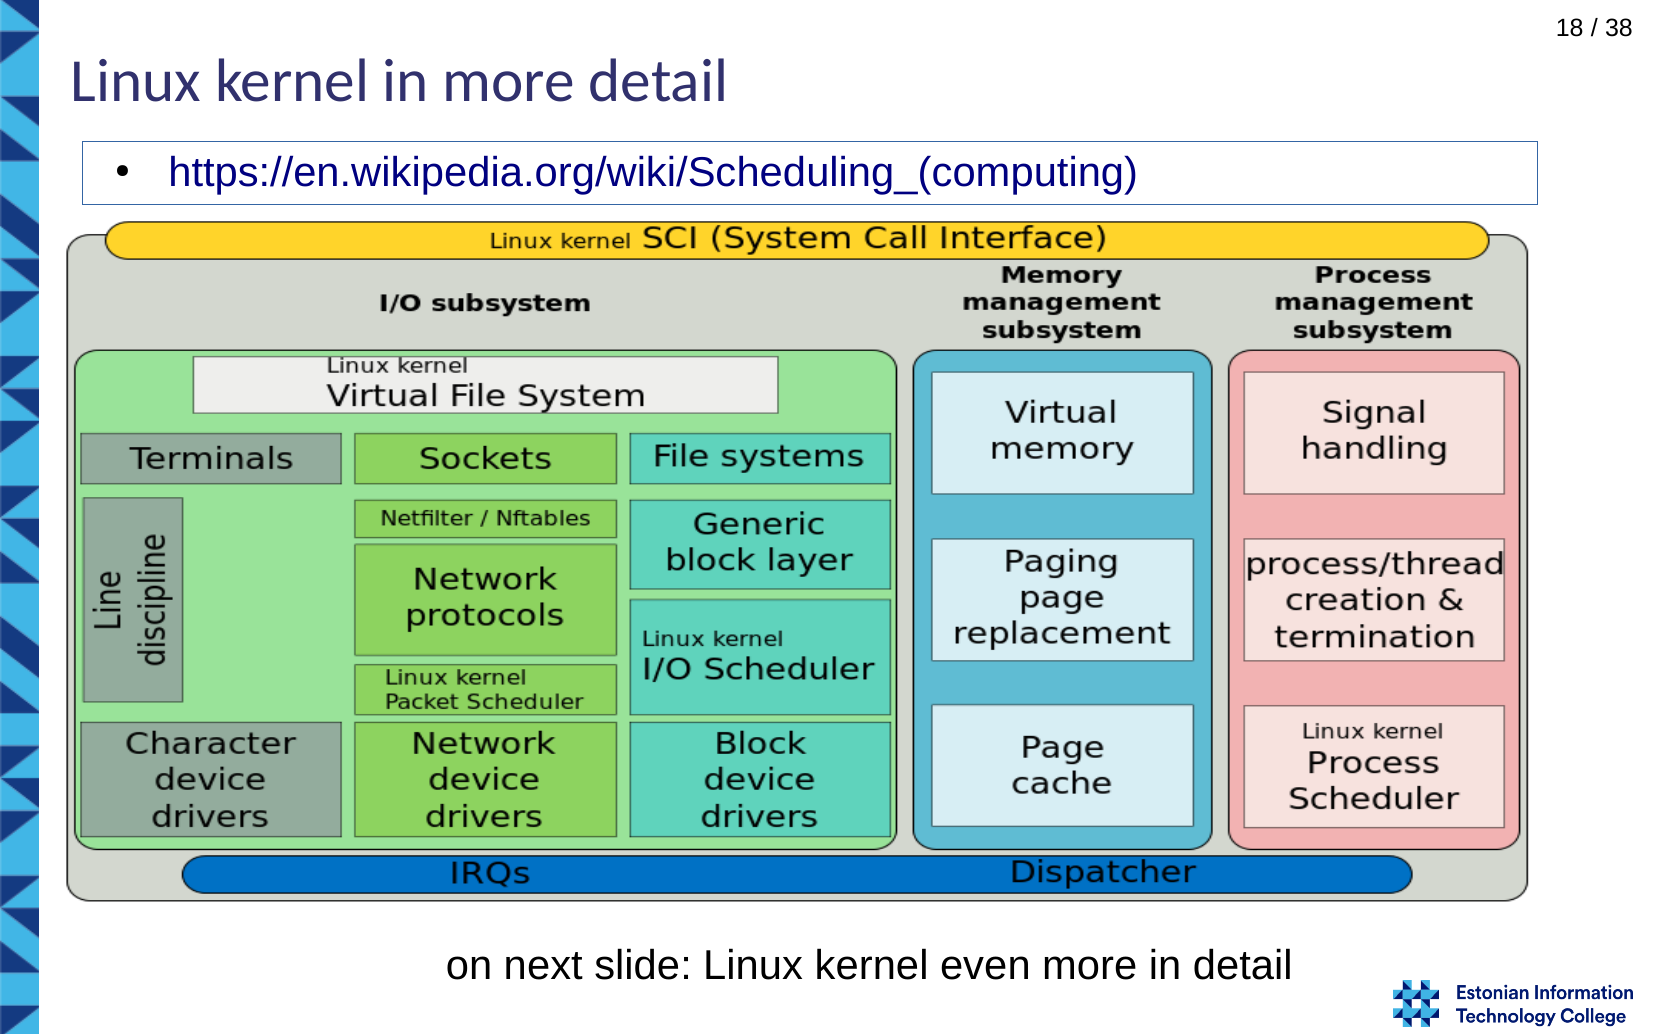

# Linux kernel in more detail
https://en.wikipedia.org/wiki/Scheduling_(computing)
on next slide: Linux kernel even more in detail